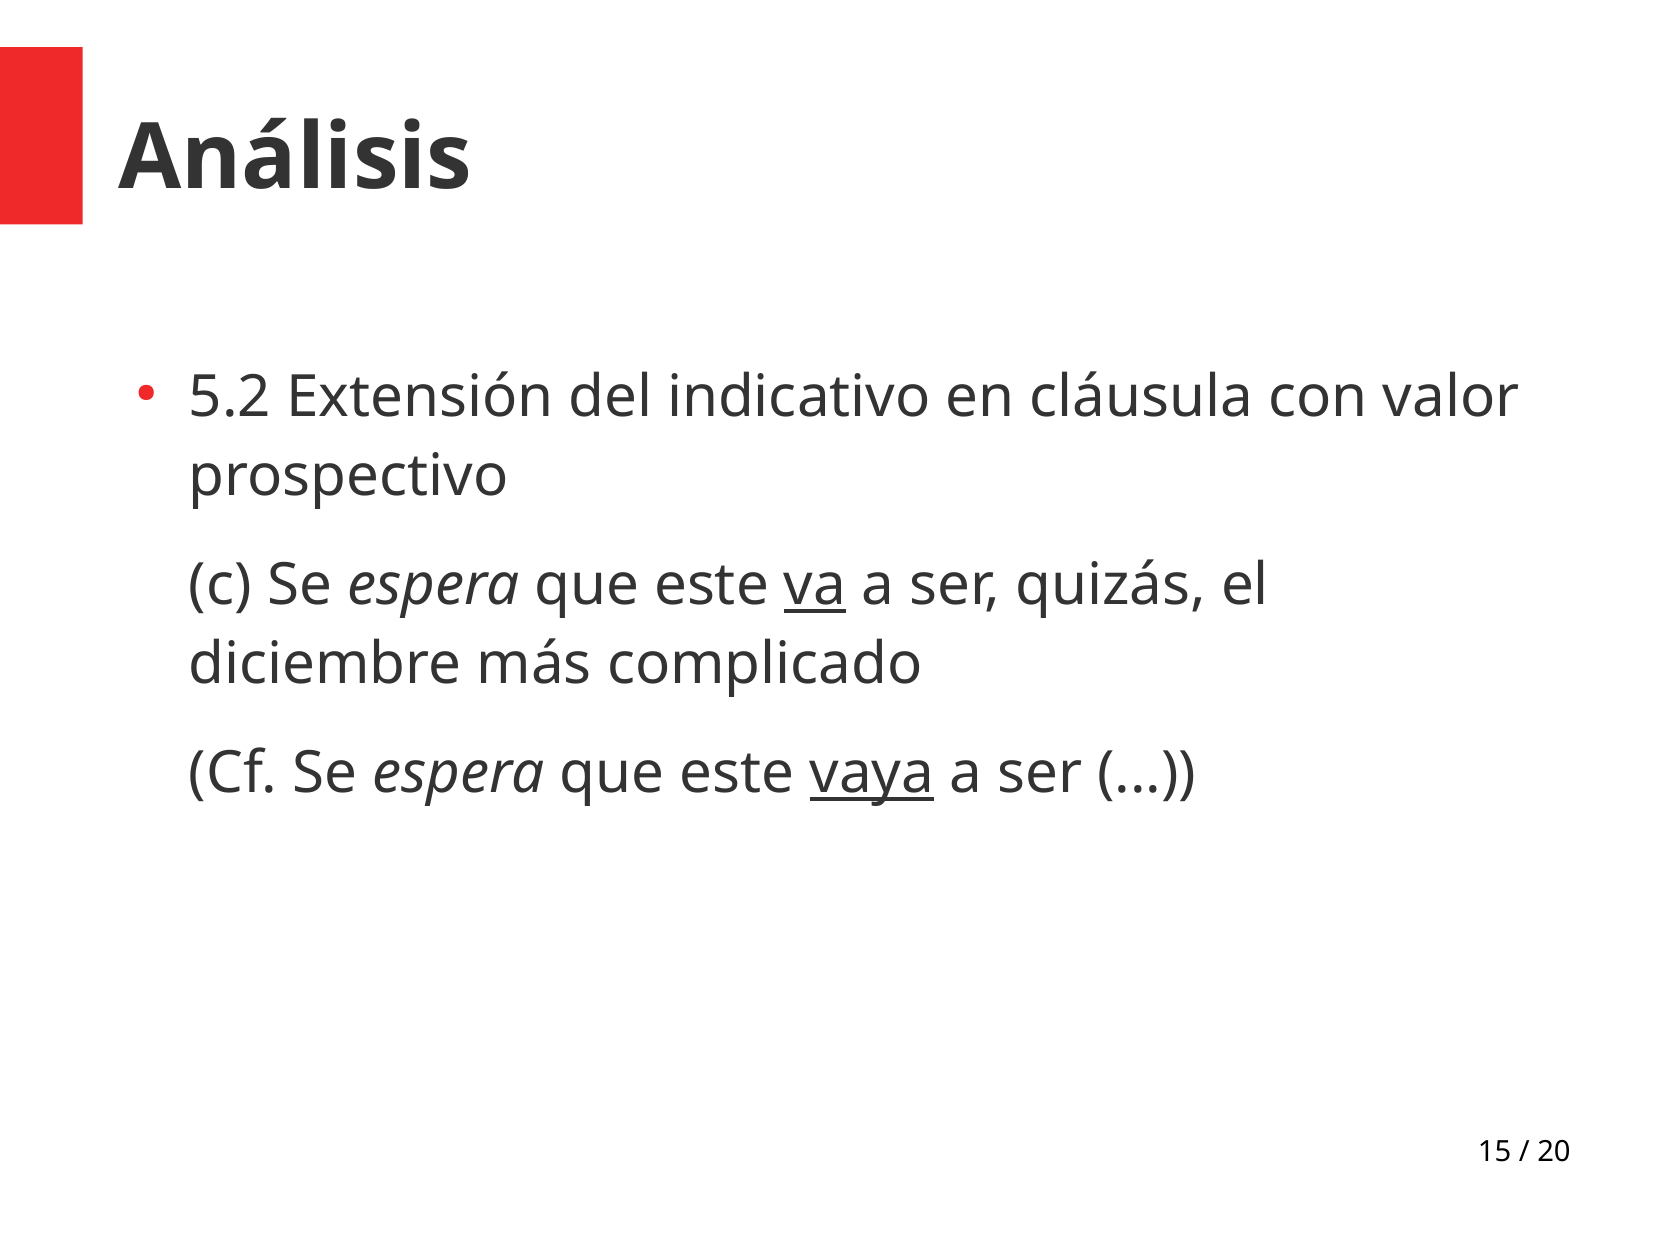

# Análisis
5.2 Extensión del indicativo en cláusula con valor prospectivo
(c) Se espera que este va a ser, quizás, el diciembre más complicado
(Cf. Se espera que este vaya a ser (...))
15